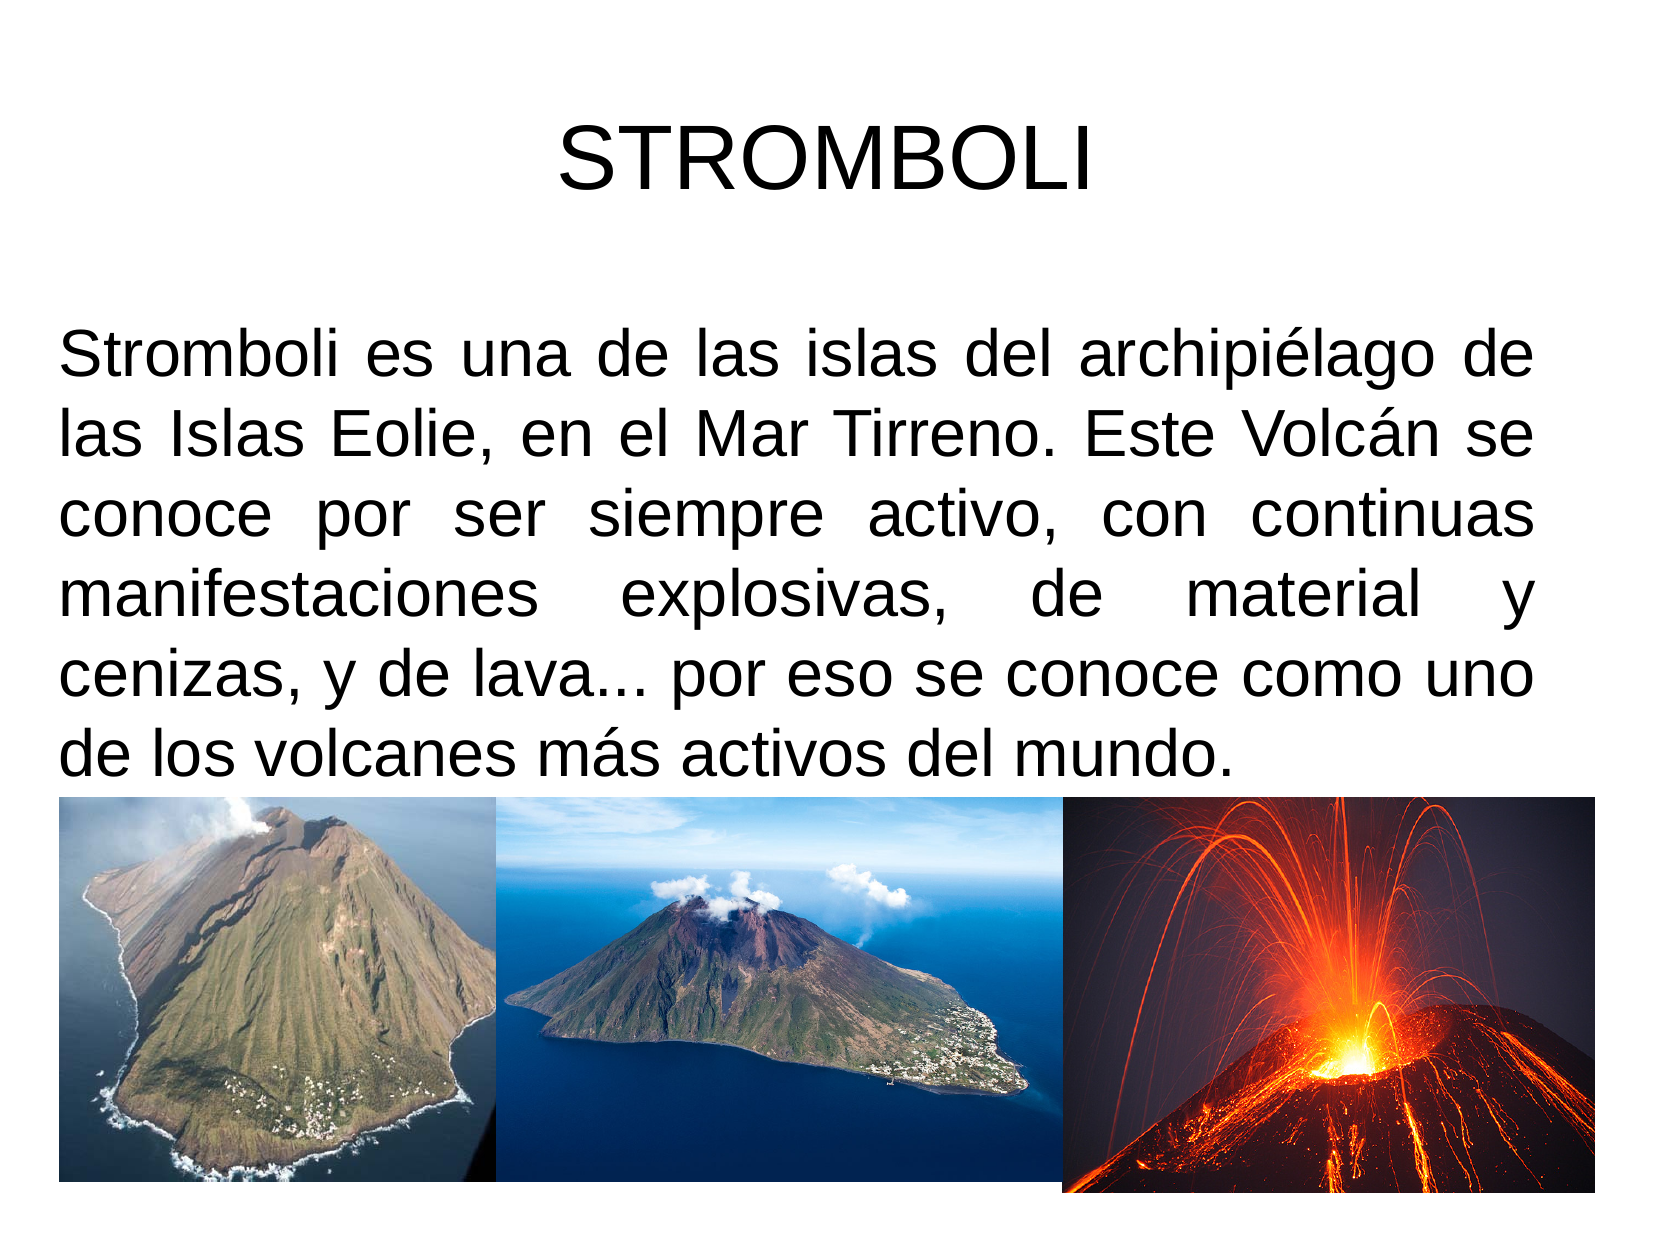

# STROMBOLI
Stromboli es una de las islas del archipiélago de las Islas Eolie, en el Mar Tirreno. Este Volcán se conoce por ser siempre activo, con continuas manifestaciones explosivas, de material y cenizas, y de lava... por eso se conoce como uno de los volcanes más activos del mundo.